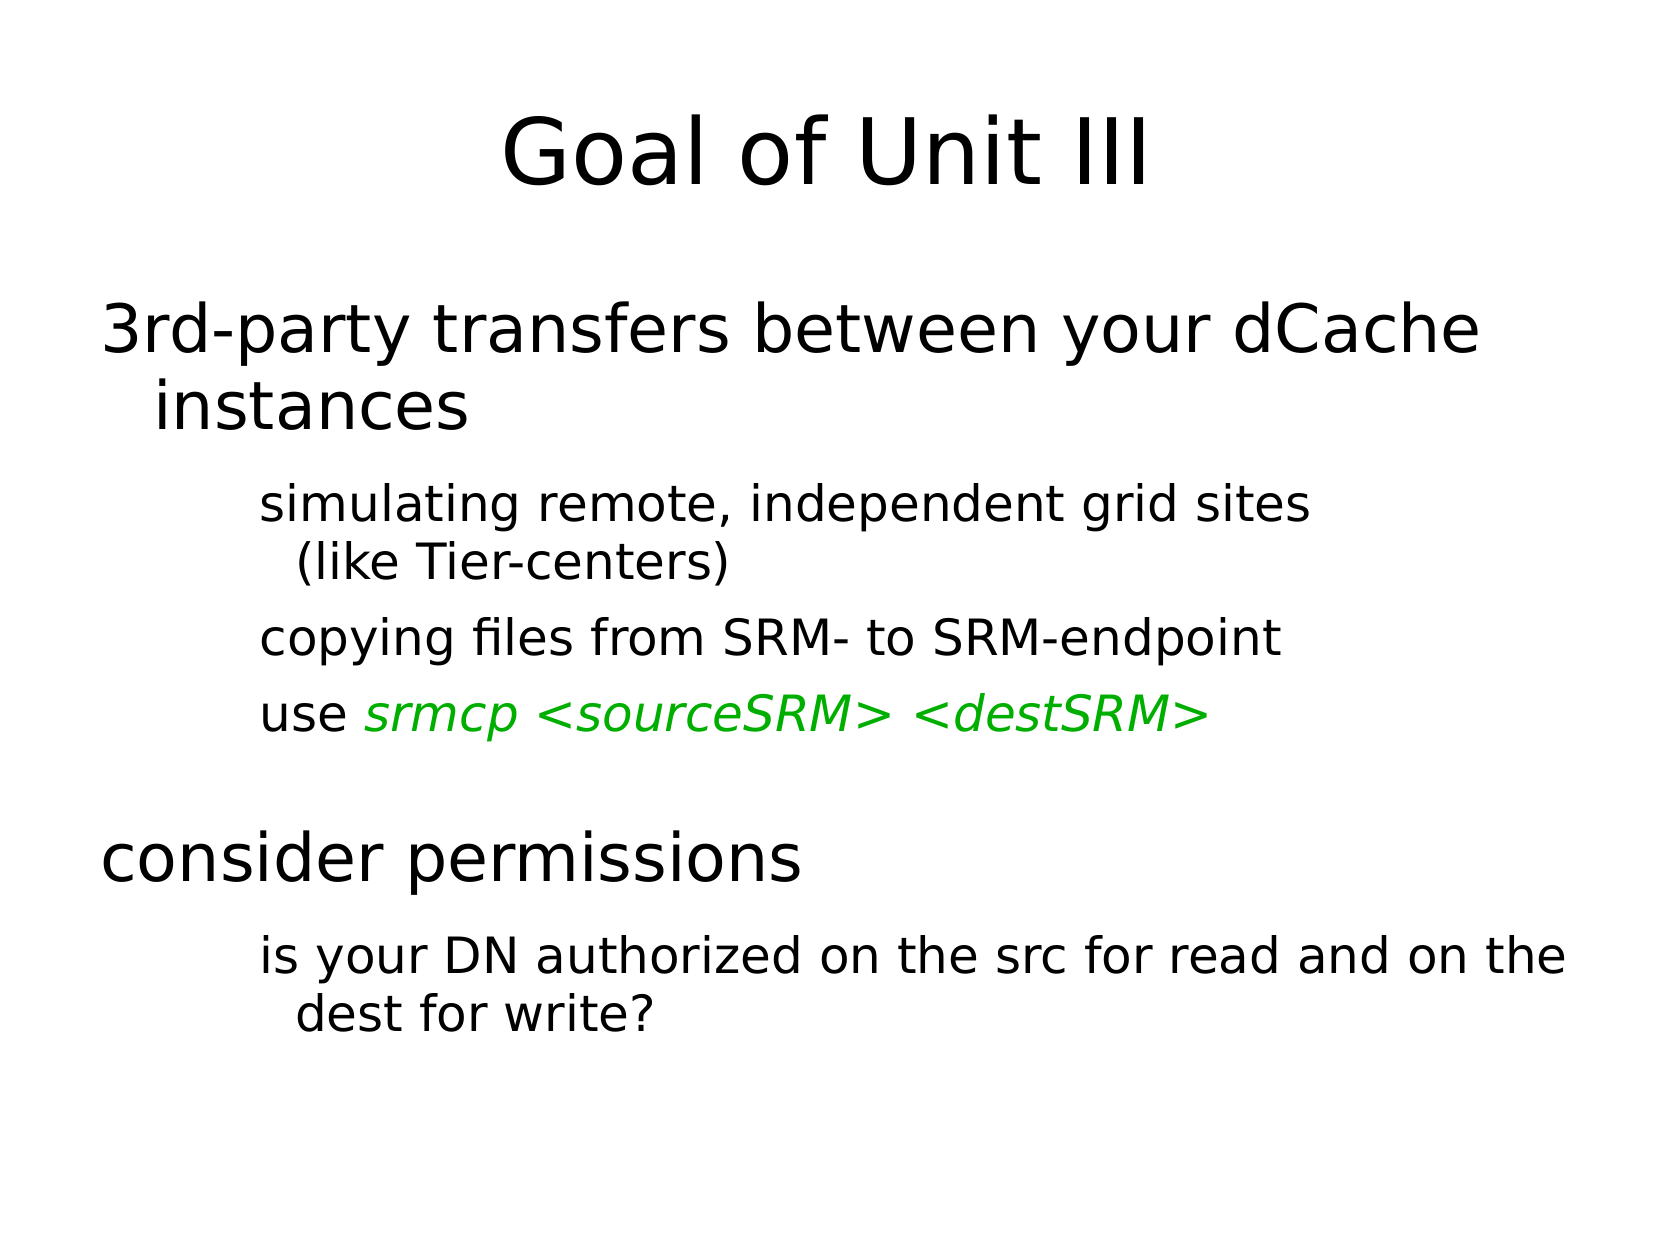

# Goal of Unit III
3rd-party transfers between your dCache instances
simulating remote, independent grid sites
(like Tier-centers)
copying files from SRM- to SRM-endpoint
use srmcp <sourceSRM> <destSRM>
consider permissions
is your DN authorized on the src for read and on the dest for write?